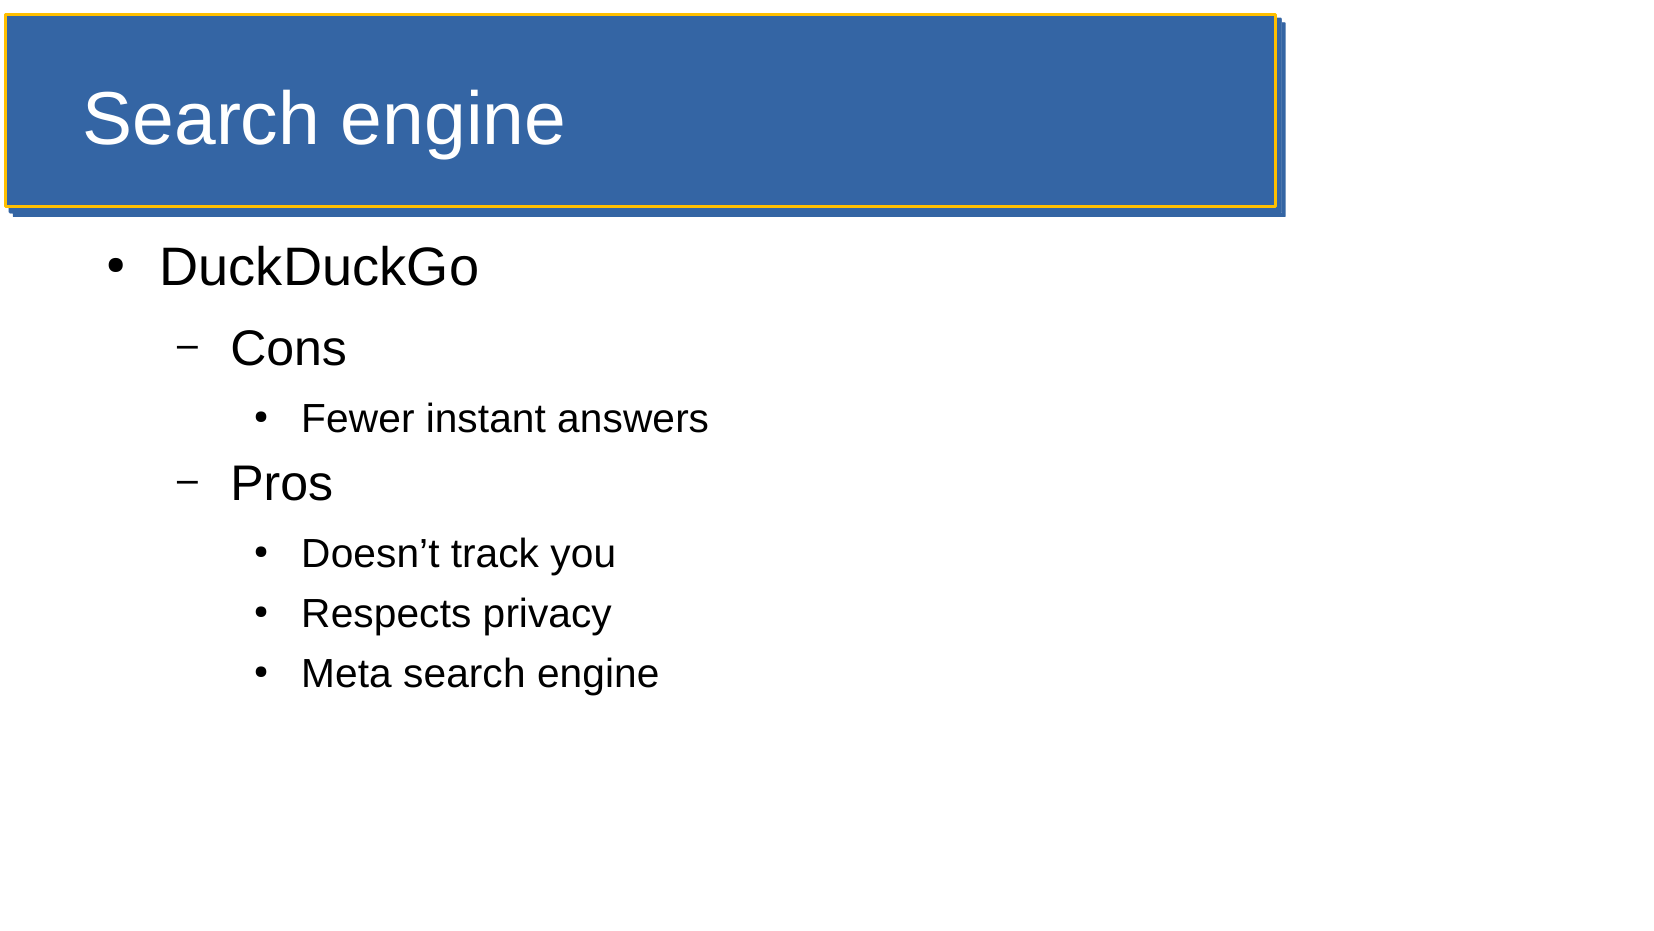

# Search engine
DuckDuckGo
Cons
Fewer instant answers
Pros
Doesn’t track you
Respects privacy
Meta search engine